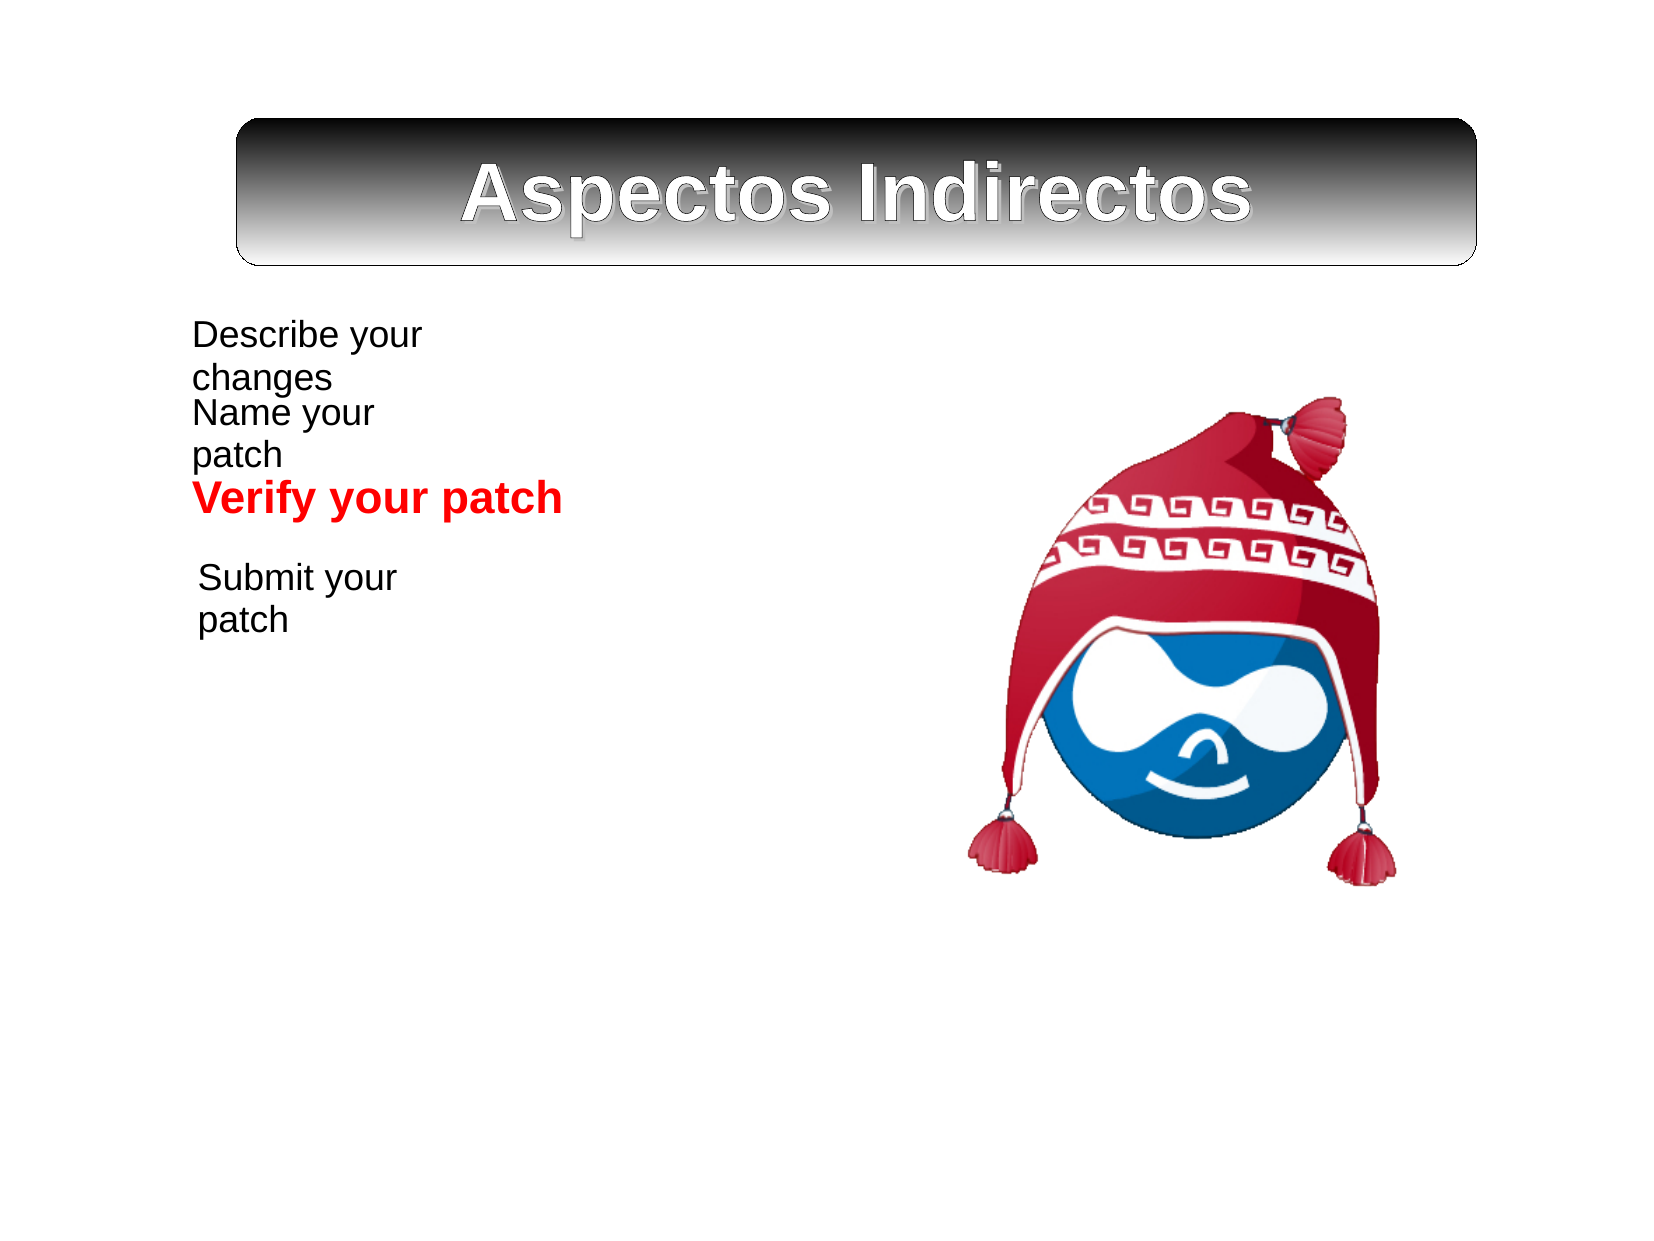

Aspectos Indirectos
Describe your changes
Name your patch
Verify your patch
Submit your patch